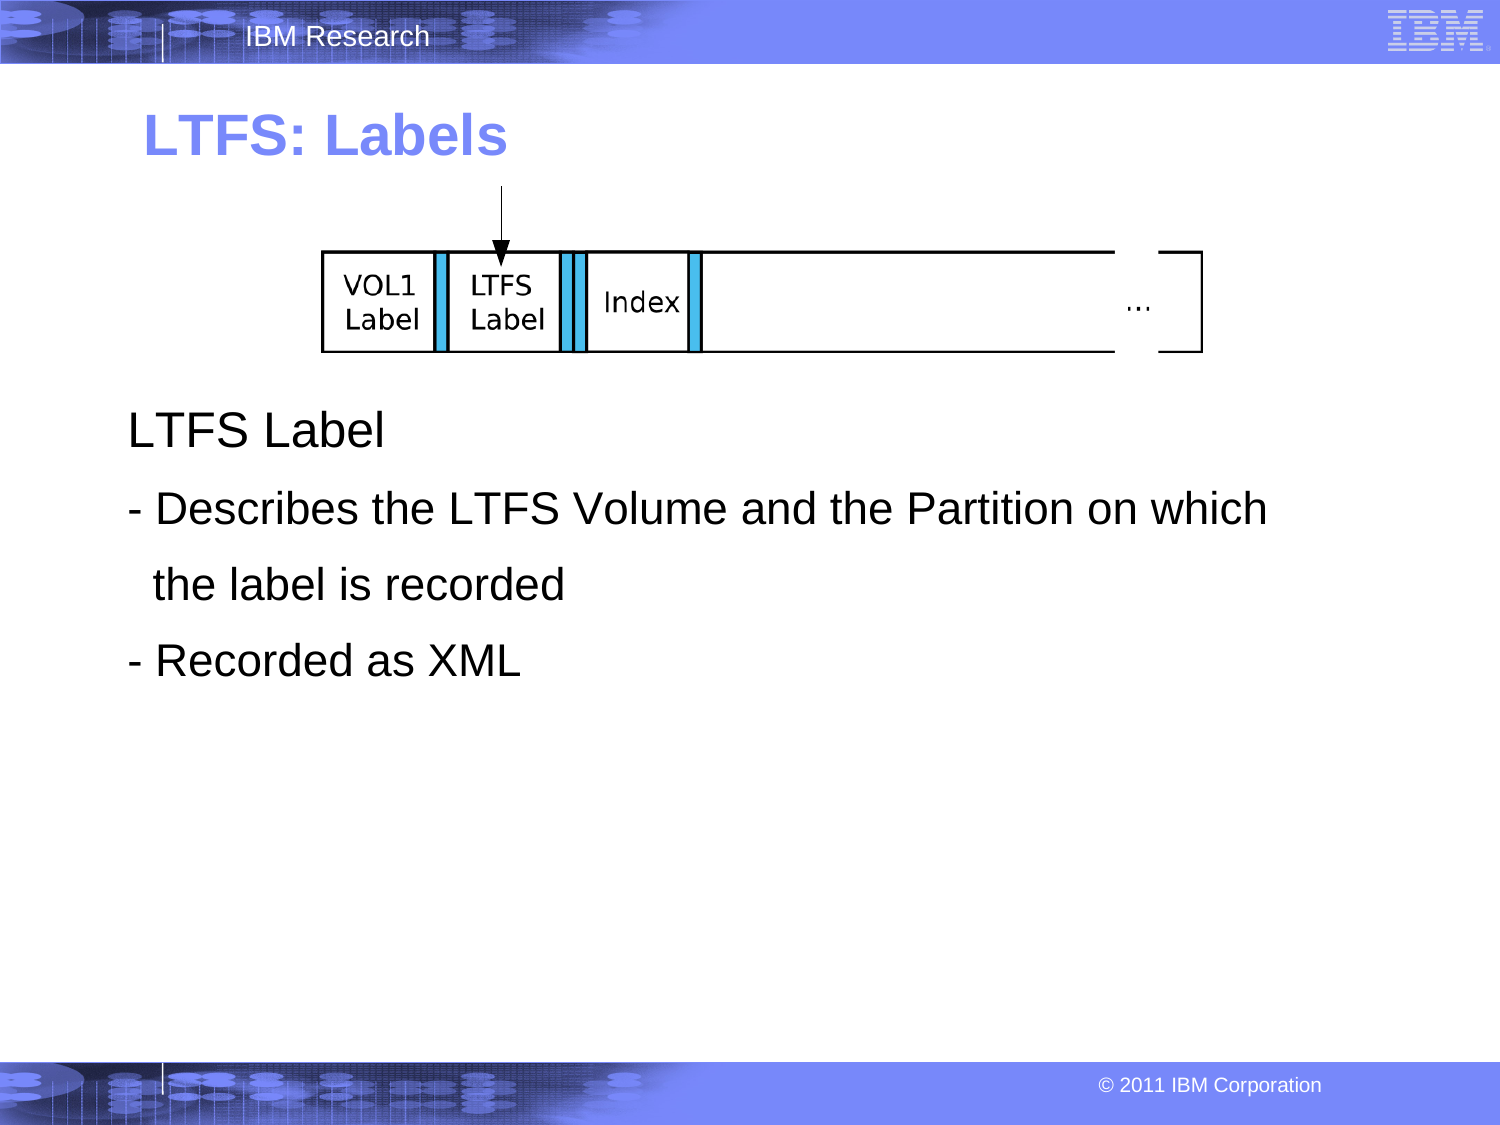

# LTFS: Labels
LTFS Label
- Describes the LTFS Volume and the Partition on which
 the label is recorded
- Recorded as XML